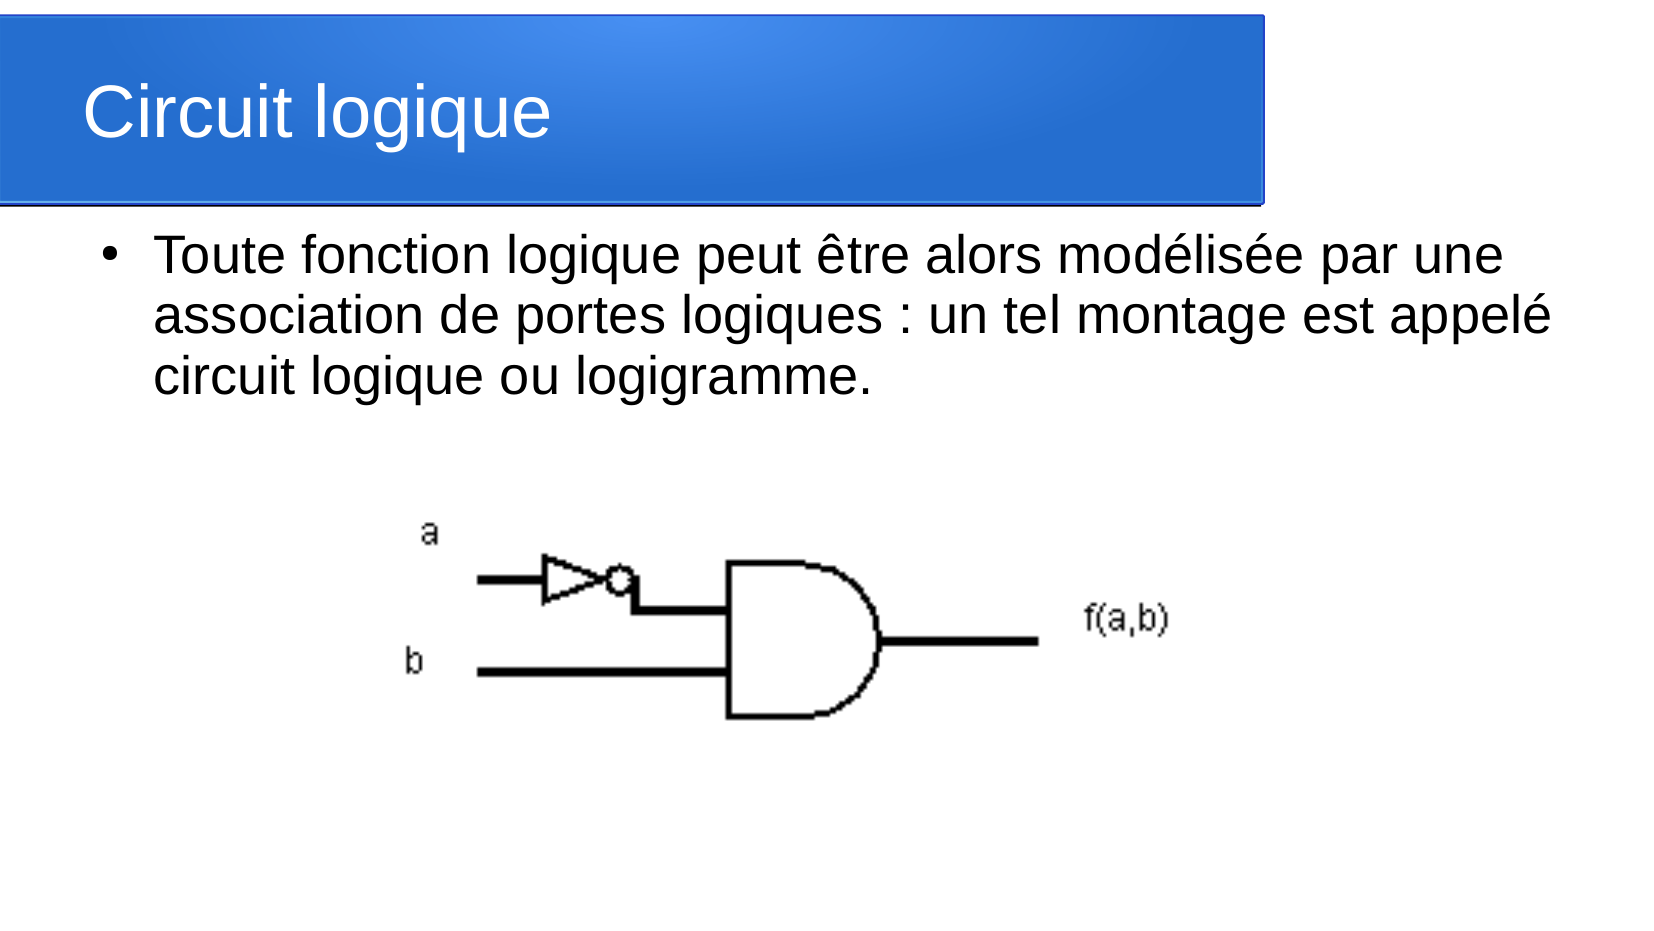

# Circuit logique
Toute fonction logique peut être alors modélisée par une association de portes logiques : un tel montage est appelé circuit logique ou logigramme.